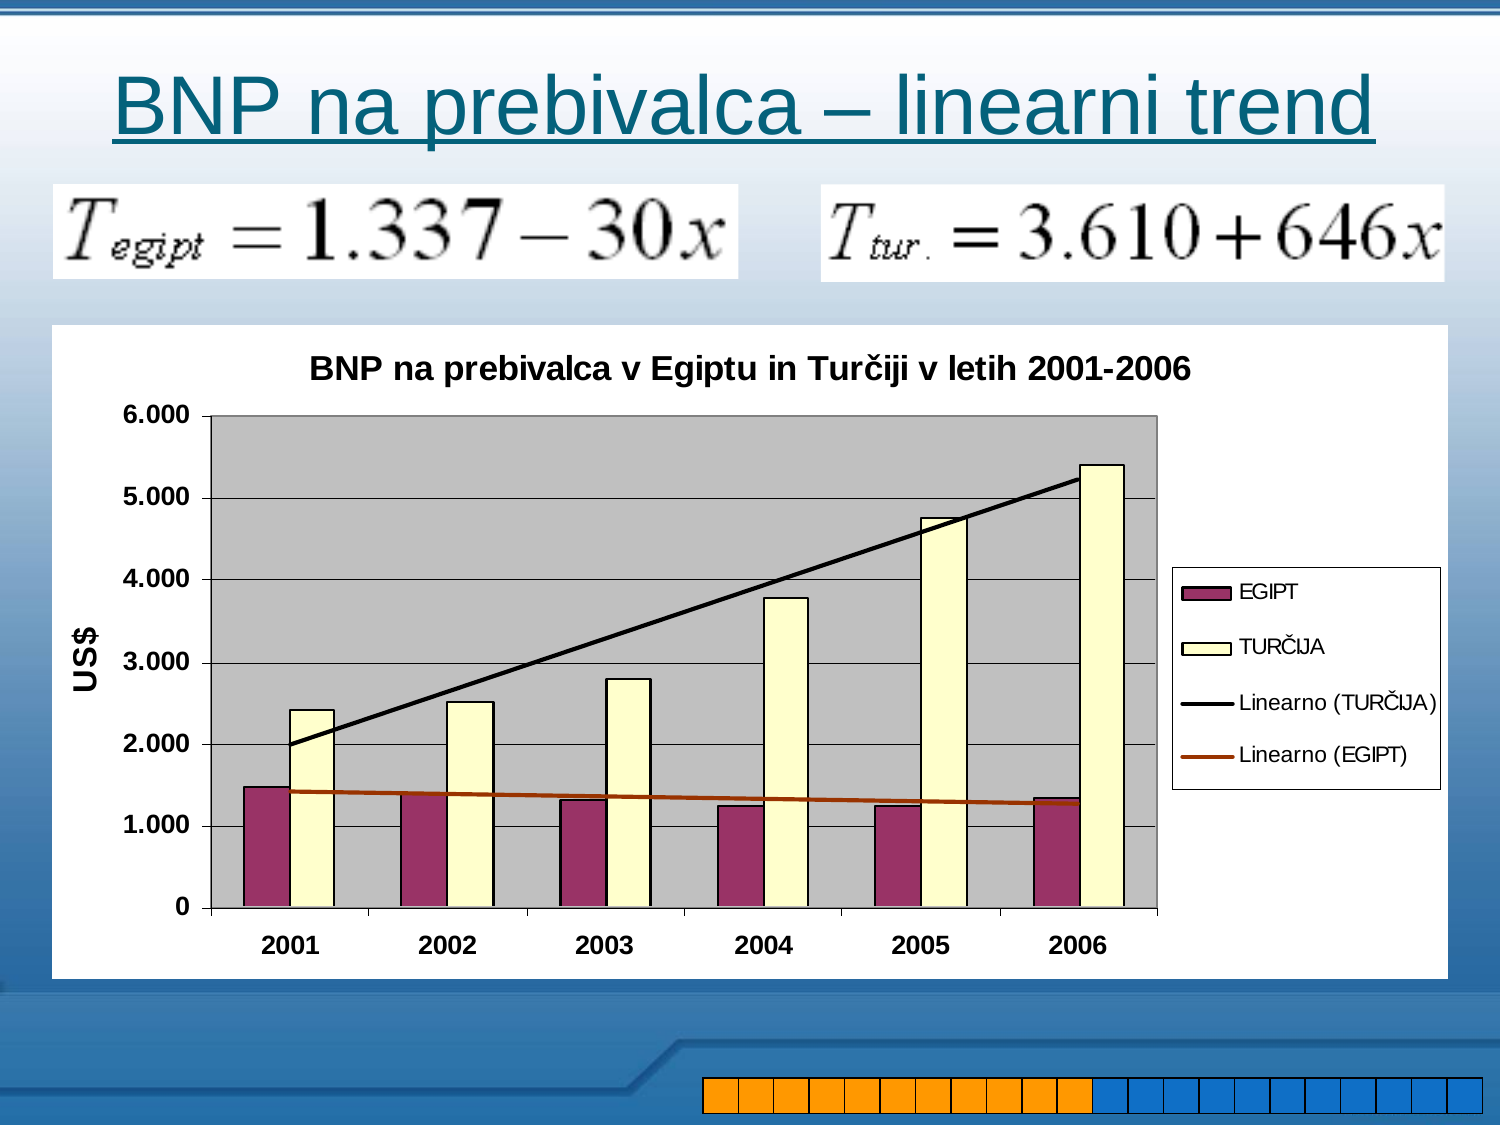

# BNP na prebivalca – linearni trend